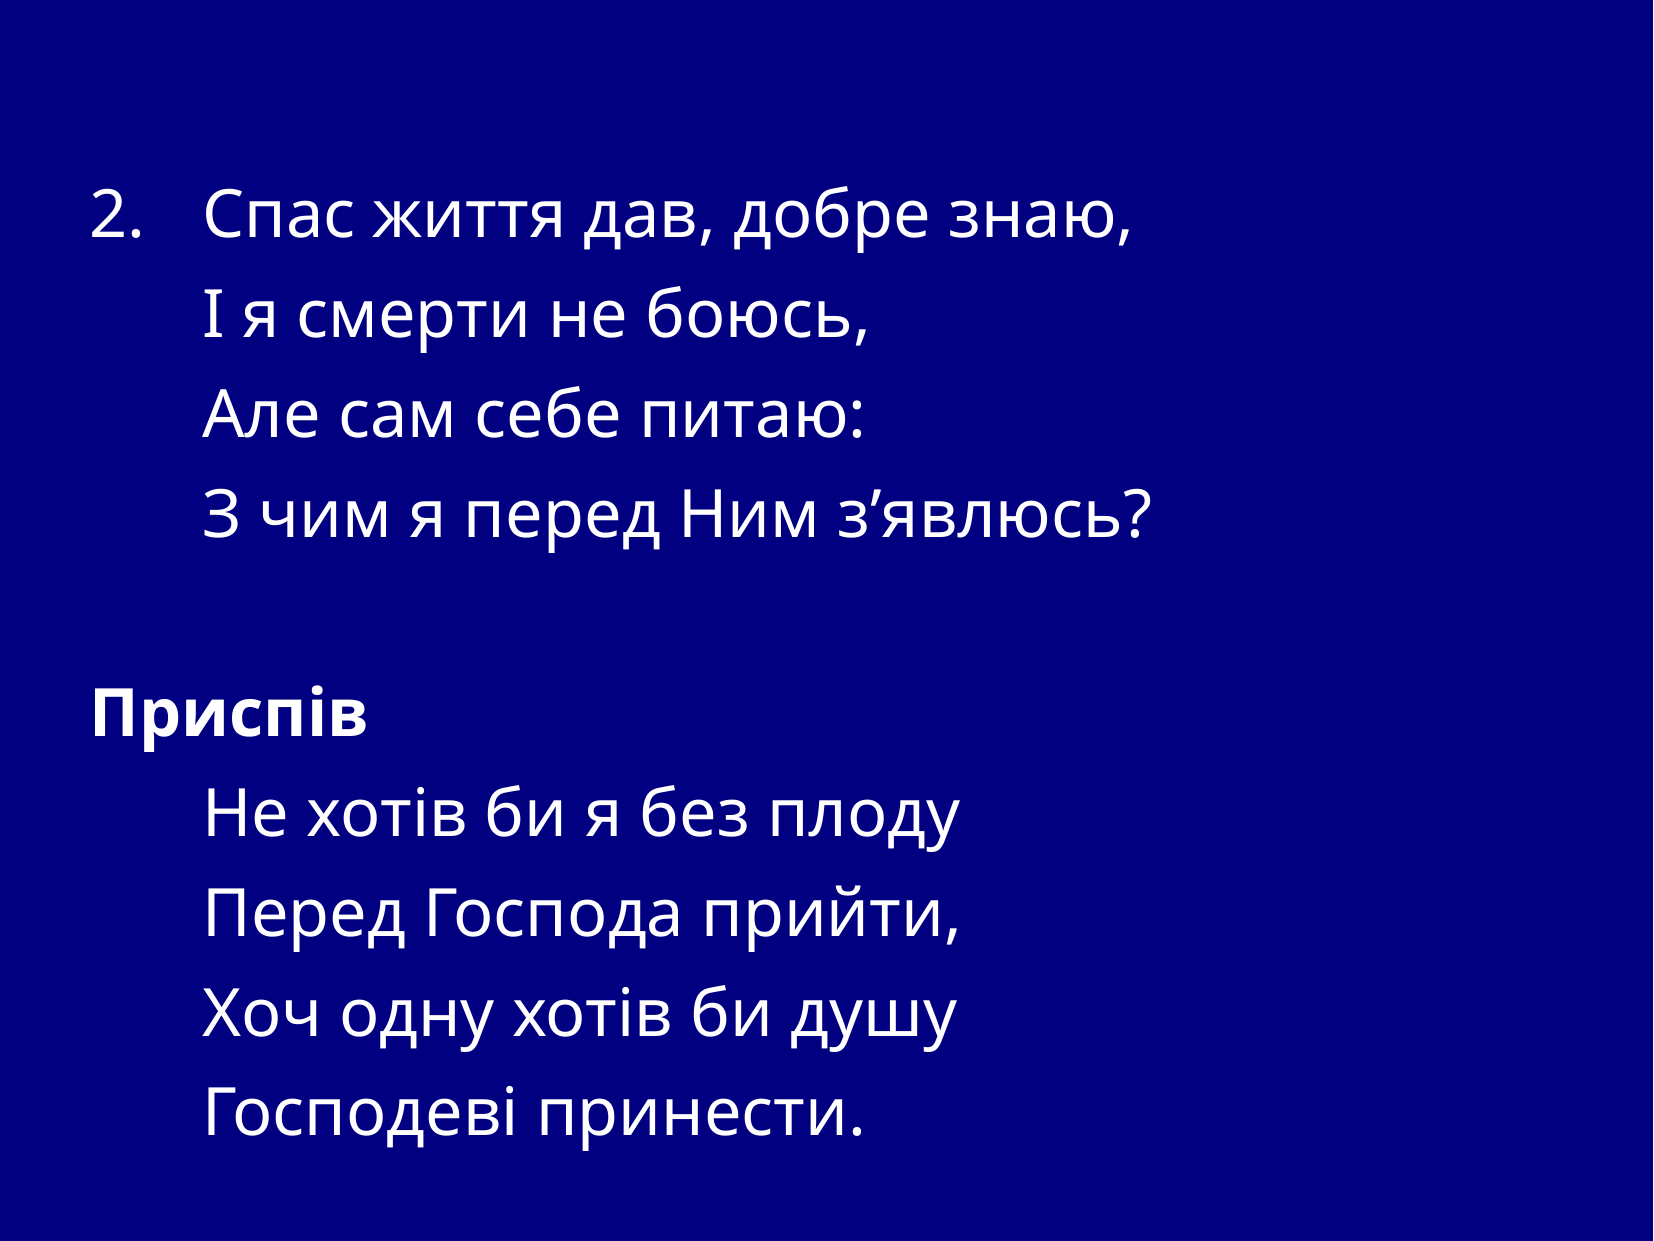

2.	Спас життя дав, добре знаю,
	І я смерти не боюсь,
	Але сам себе питаю:
	З чим я перед Ним з’явлюсь?
Приспів
	Не хотів би я без плоду
	Перед Господа прийти,
	Хоч одну хотів би душу
	Господеві принести.